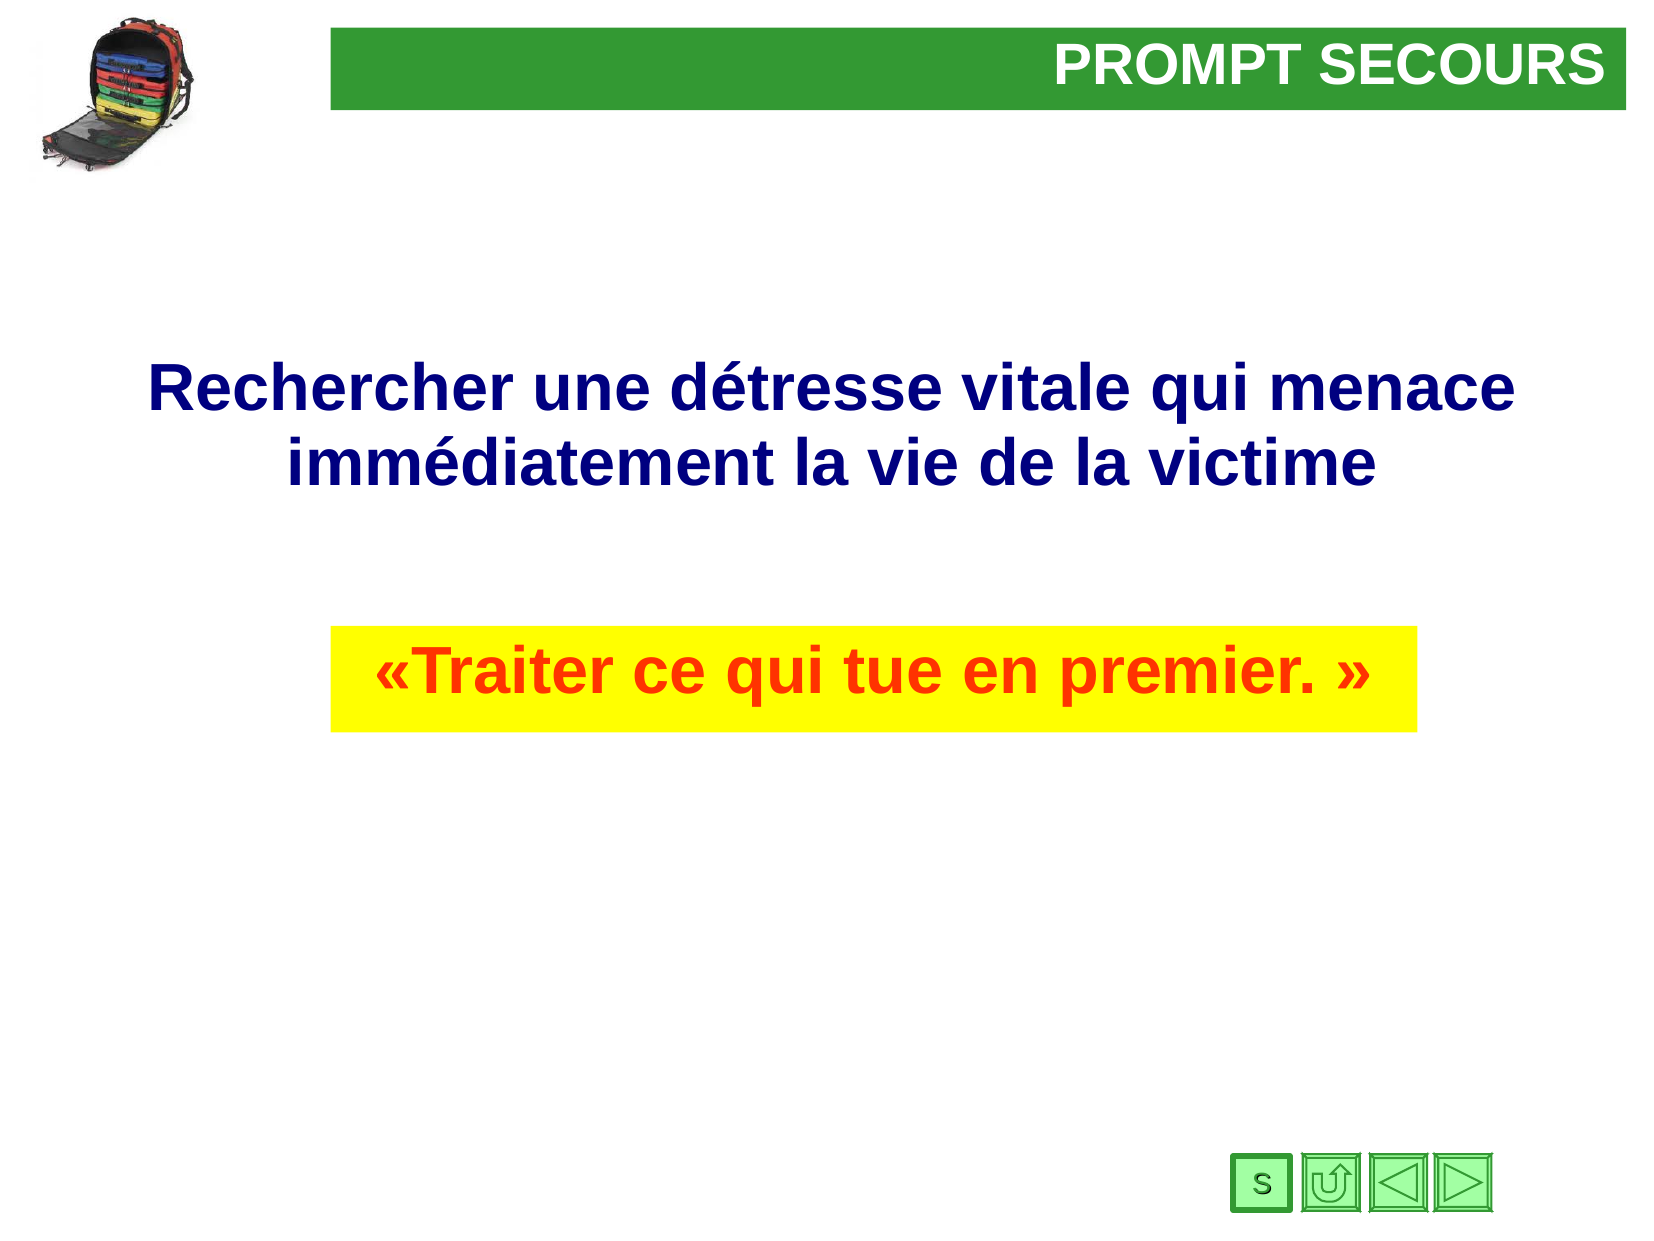

PROMPT SECOURS
Rechercher une détresse vitale qui menace immédiatement la vie de la victime
«Traiter ce qui tue en premier. »